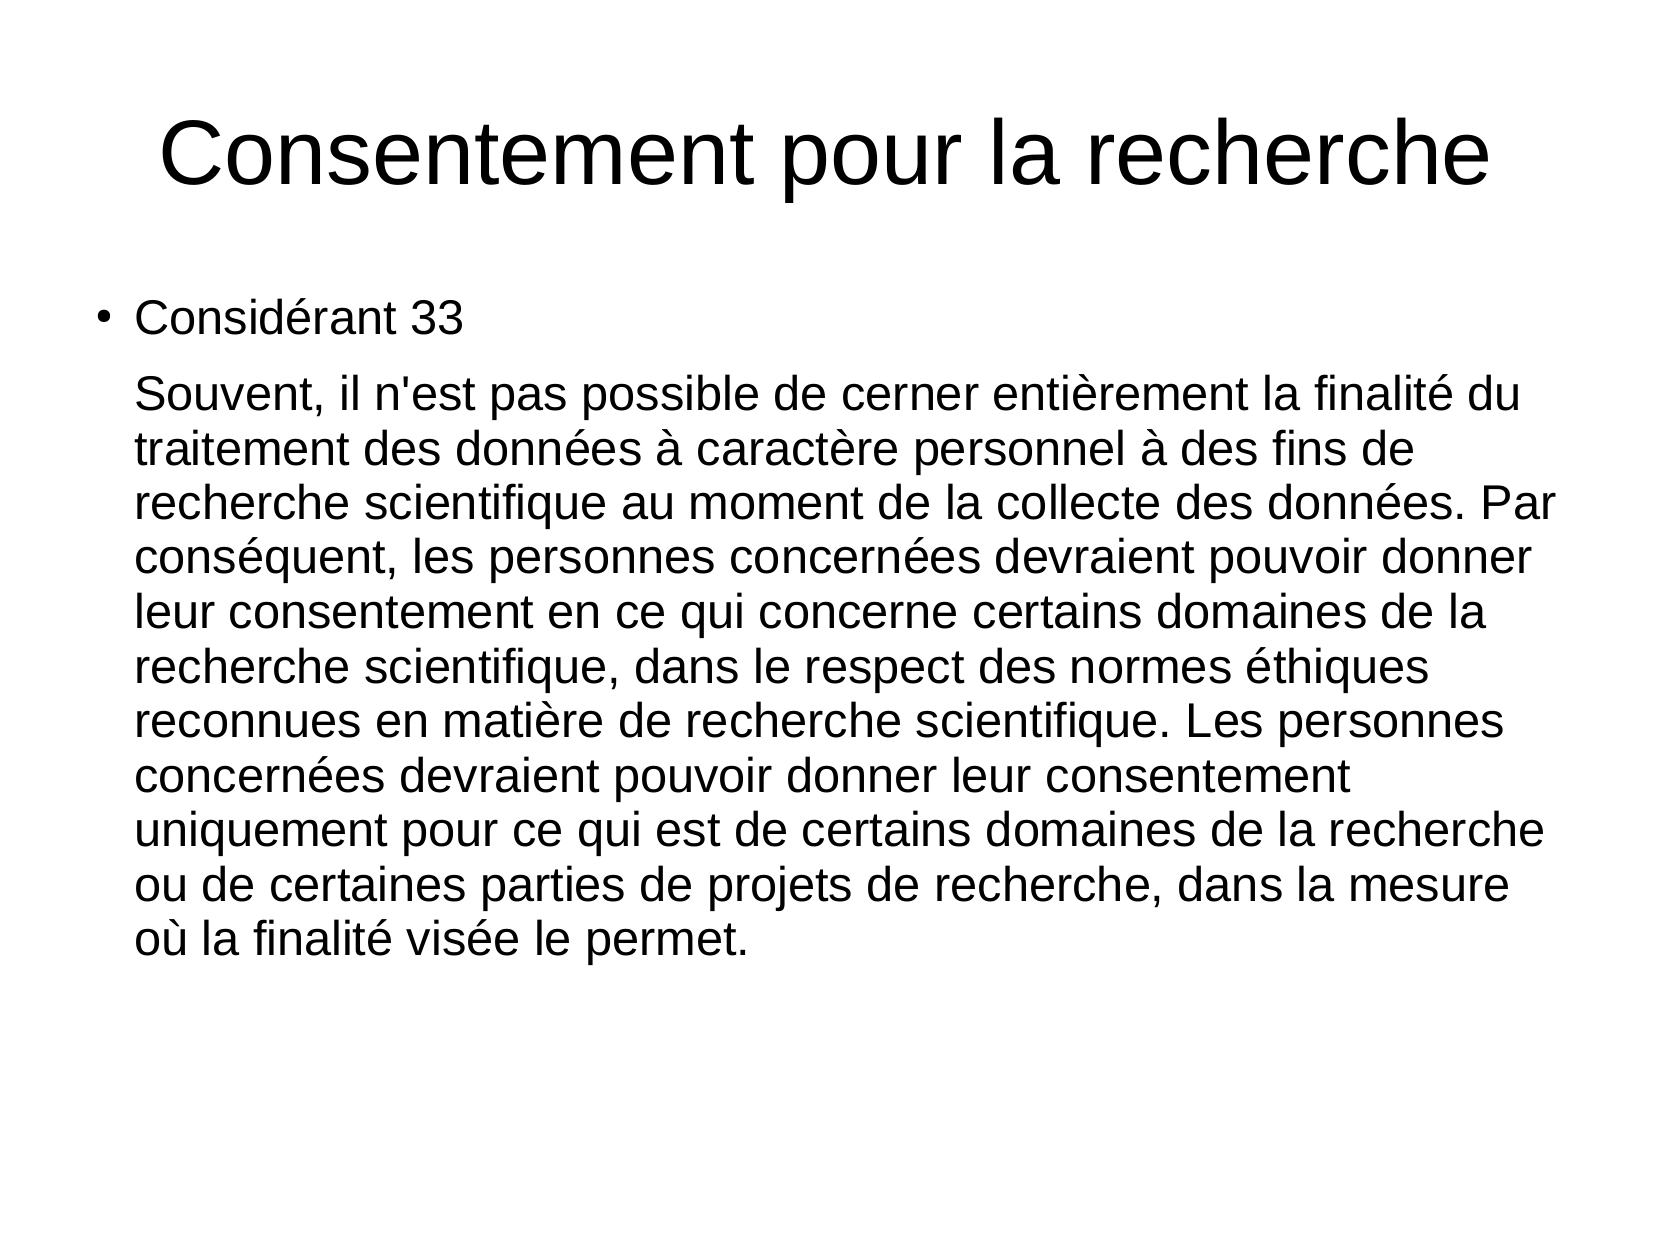

# Consentement pour la recherche
Considérant 33
Souvent, il n'est pas possible de cerner entièrement la finalité du traitement des données à caractère personnel à des fins de recherche scientifique au moment de la collecte des données. Par conséquent, les personnes concernées devraient pouvoir donner leur consentement en ce qui concerne certains domaines de la recherche scientifique, dans le respect des normes éthiques reconnues en matière de recherche scientifique. Les personnes concernées devraient pouvoir donner leur consentement uniquement pour ce qui est de certains domaines de la recherche ou de certaines parties de projets de recherche, dans la mesure où la finalité visée le permet.